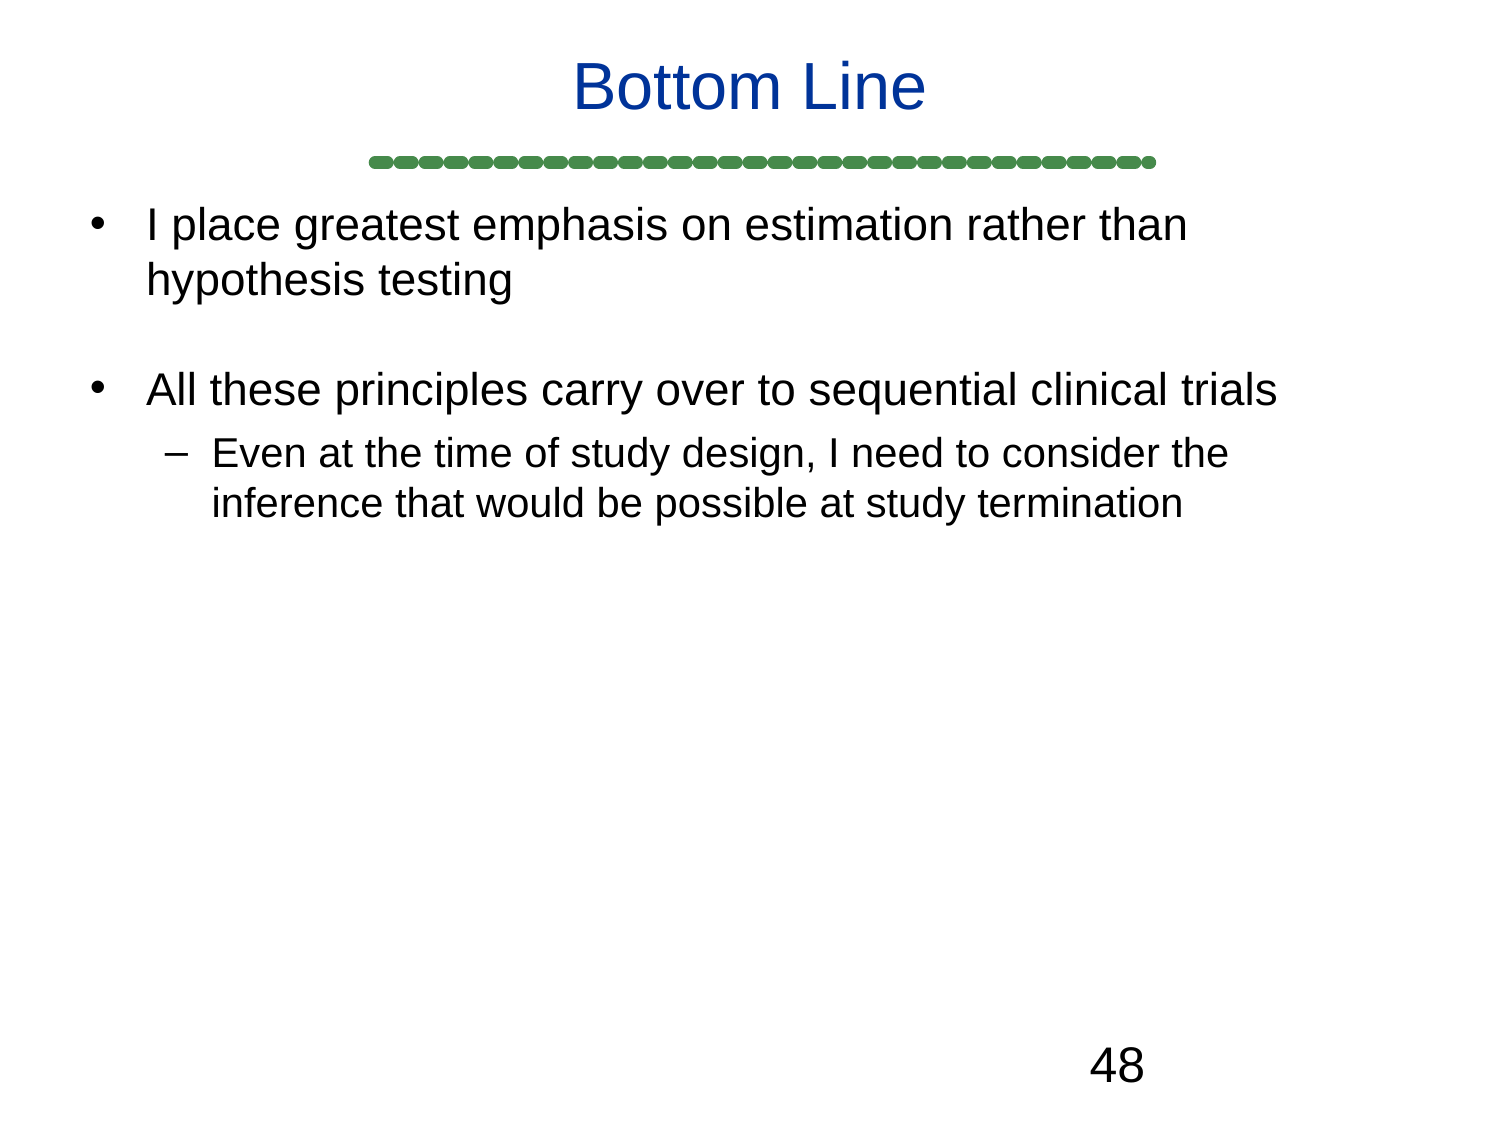

# Bottom Line
I place greatest emphasis on estimation rather than hypothesis testing
All these principles carry over to sequential clinical trials
Even at the time of study design, I need to consider the inference that would be possible at study termination
48